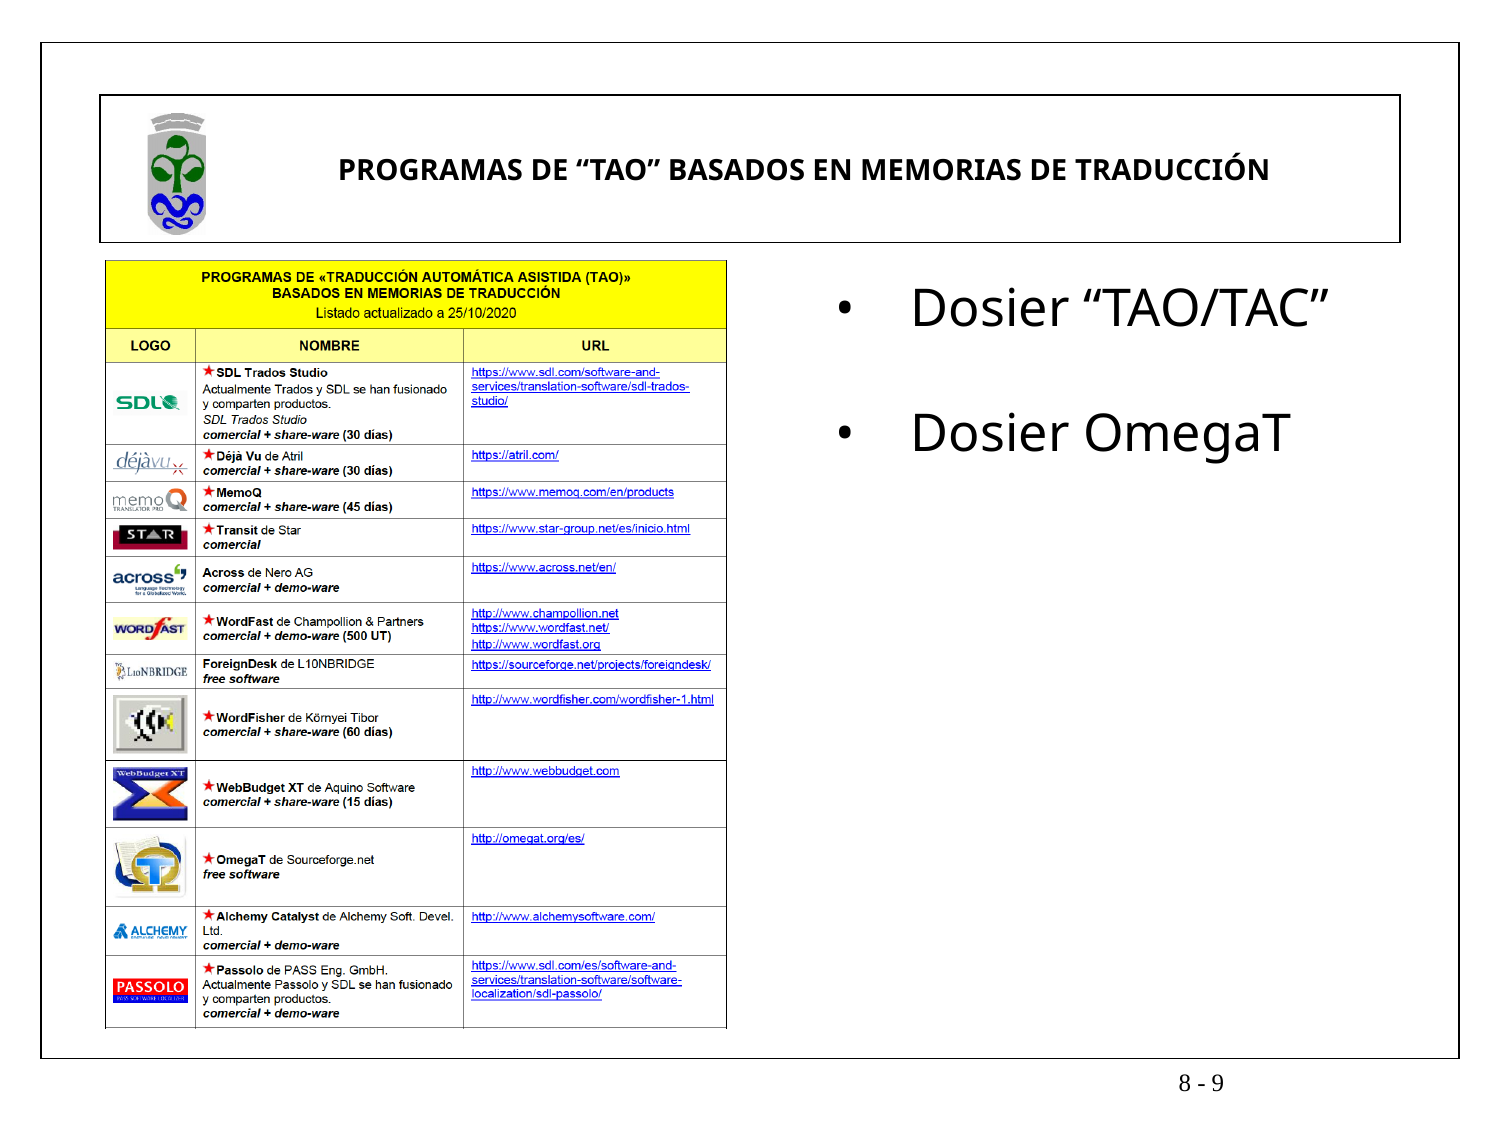

PROGRAMAS DE “TAO” BASADOS EN MEMORIAS DE TRADUCCIÓN
Dosier “TAO/TAC”
Dosier OmegaT